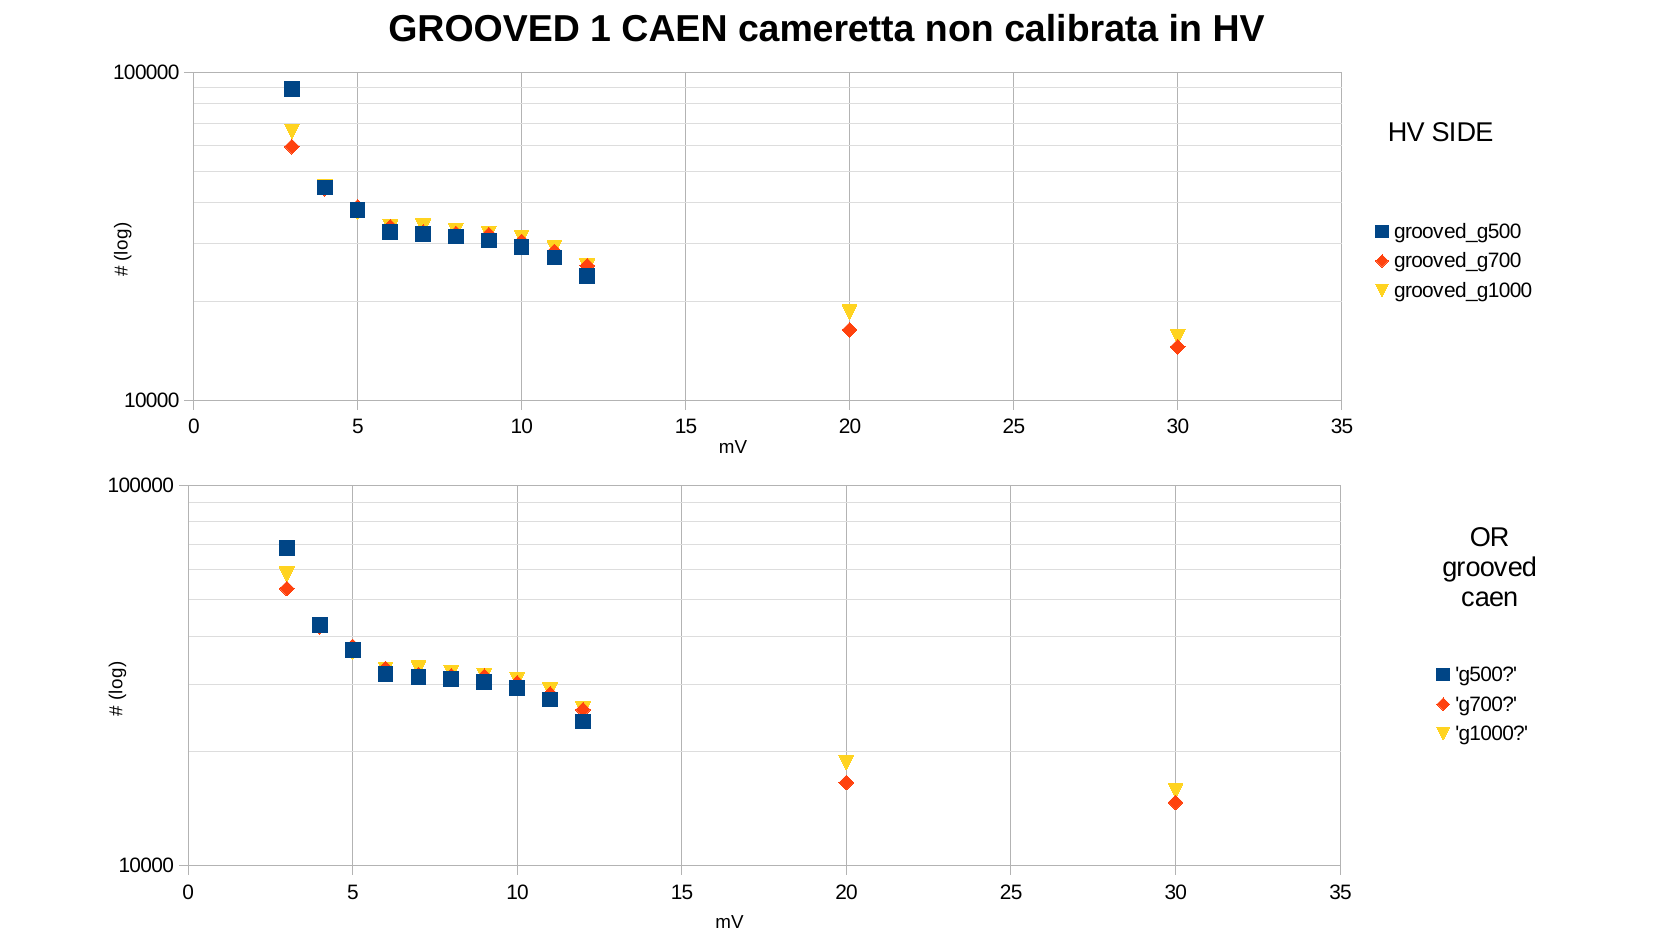

GROOVED 1 CAEN cameretta non calibrata in HV
### Chart: HV SIDE
| Category | grooved_g500 | grooved_g700 | grooved_g1000 |
|---|---|---|---|
### Chart: OR
grooved
caen
| Category | 'g500?' | 'g700?' | 'g1000?' |
|---|---|---|---|